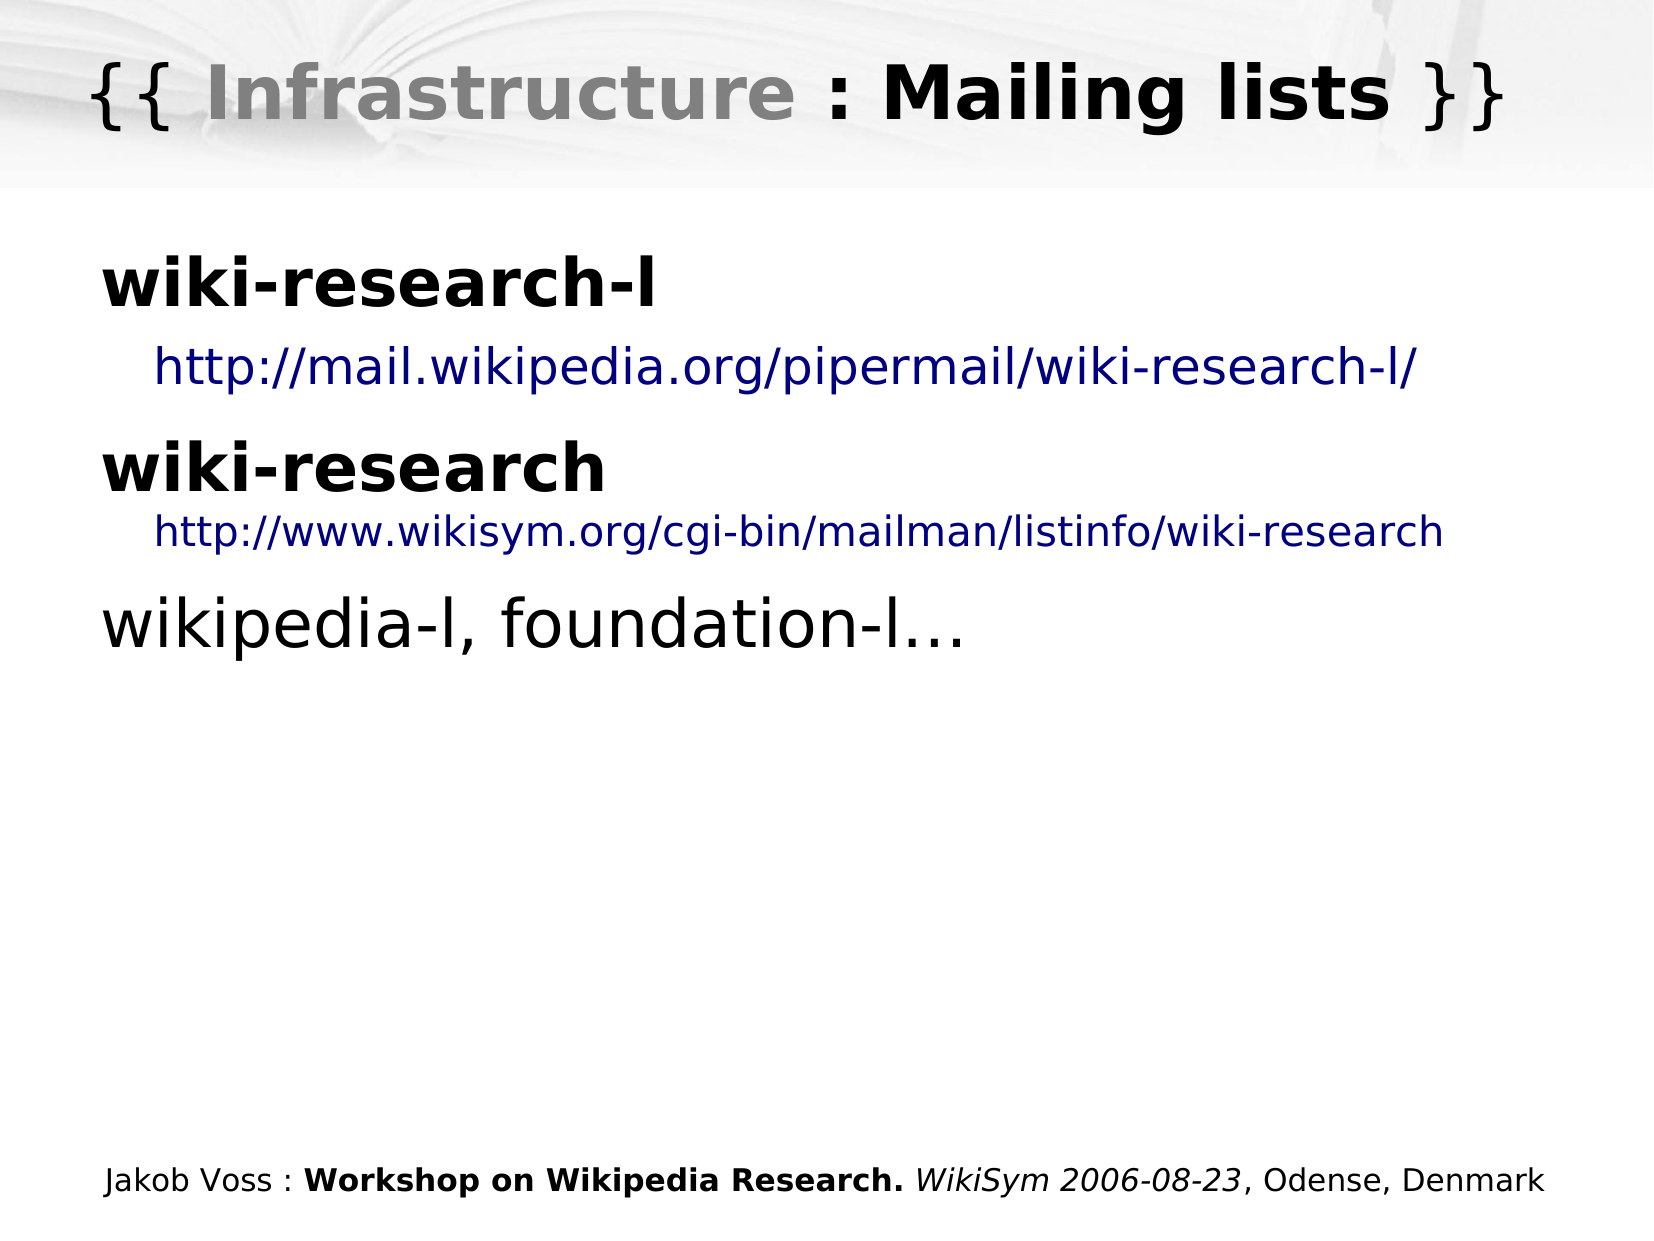

# {{ Infrastructure : Mailing lists }}
wiki-research-l
http://mail.wikipedia.org/pipermail/wiki-research-l/
wiki-research http://www.wikisym.org/cgi-bin/mailman/listinfo/wiki-research
wikipedia-l, foundation-l…